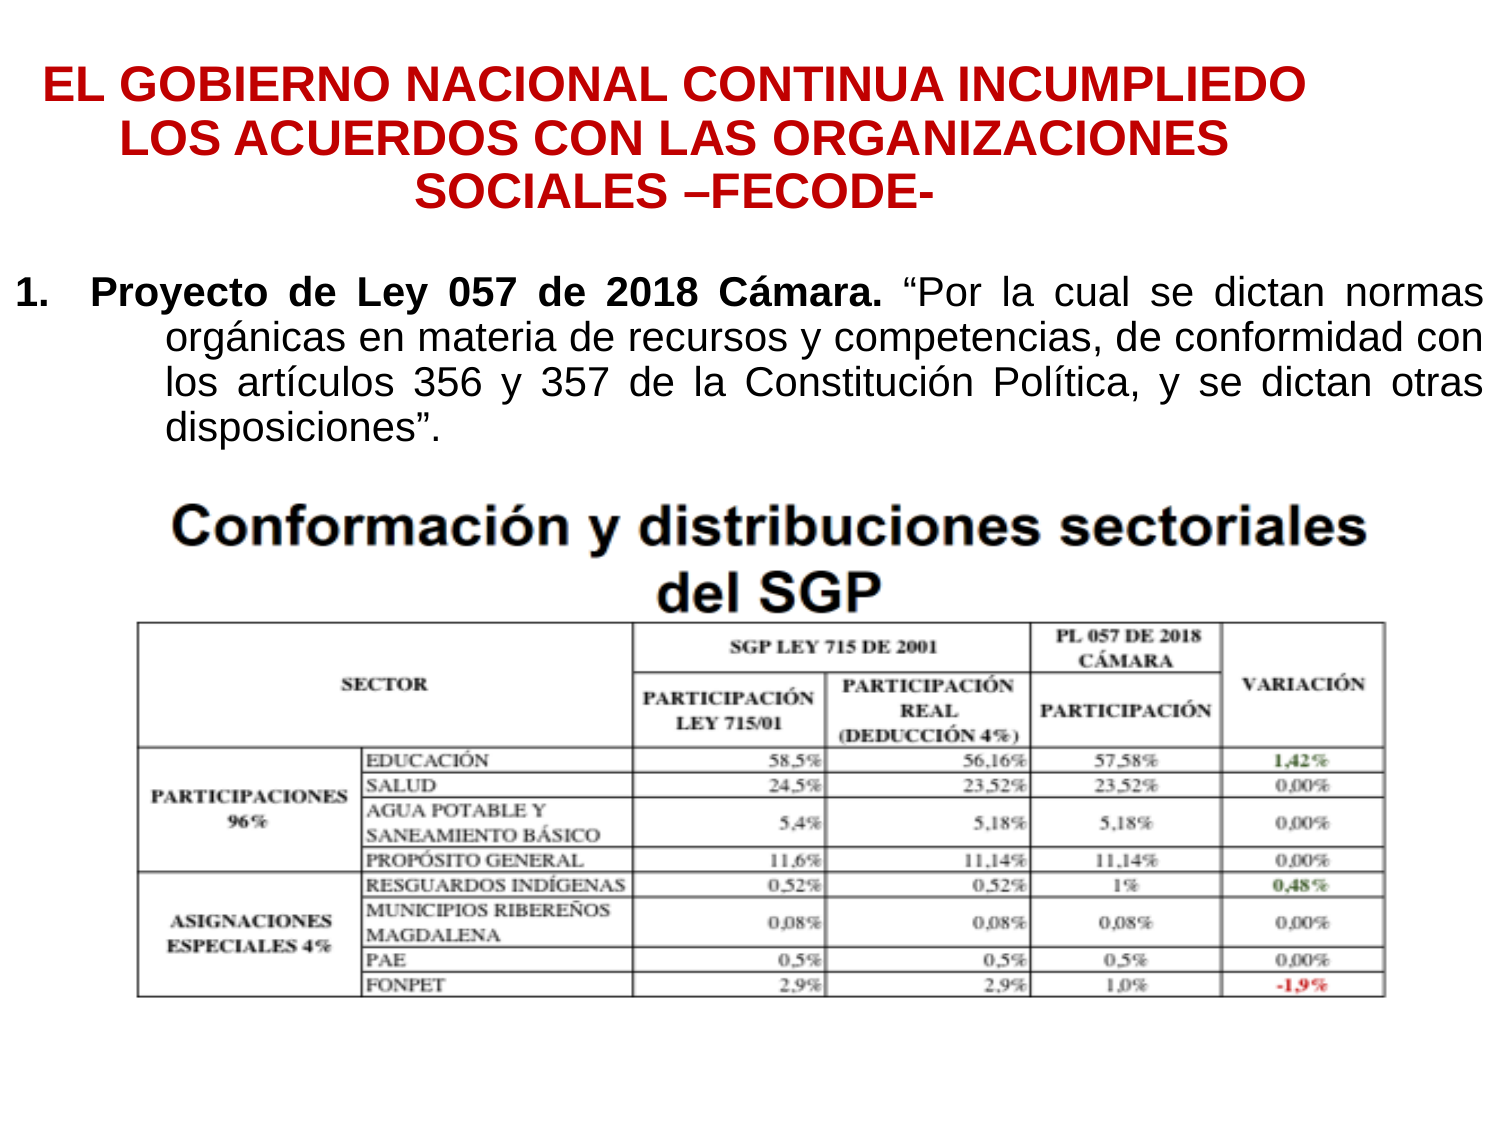

EL GOBIERNO NACIONAL CONTINUA INCUMPLIEDO LOS ACUERDOS CON LAS ORGANIZACIONES SOCIALES –FECODE-
# Proyecto de Ley 057 de 2018 Cámara. “Por la cual se dictan normas orgánicas en materia de recursos y competencias, de conformidad con los artículos 356 y 357 de la Constitución Política, y se dictan otras disposiciones”.